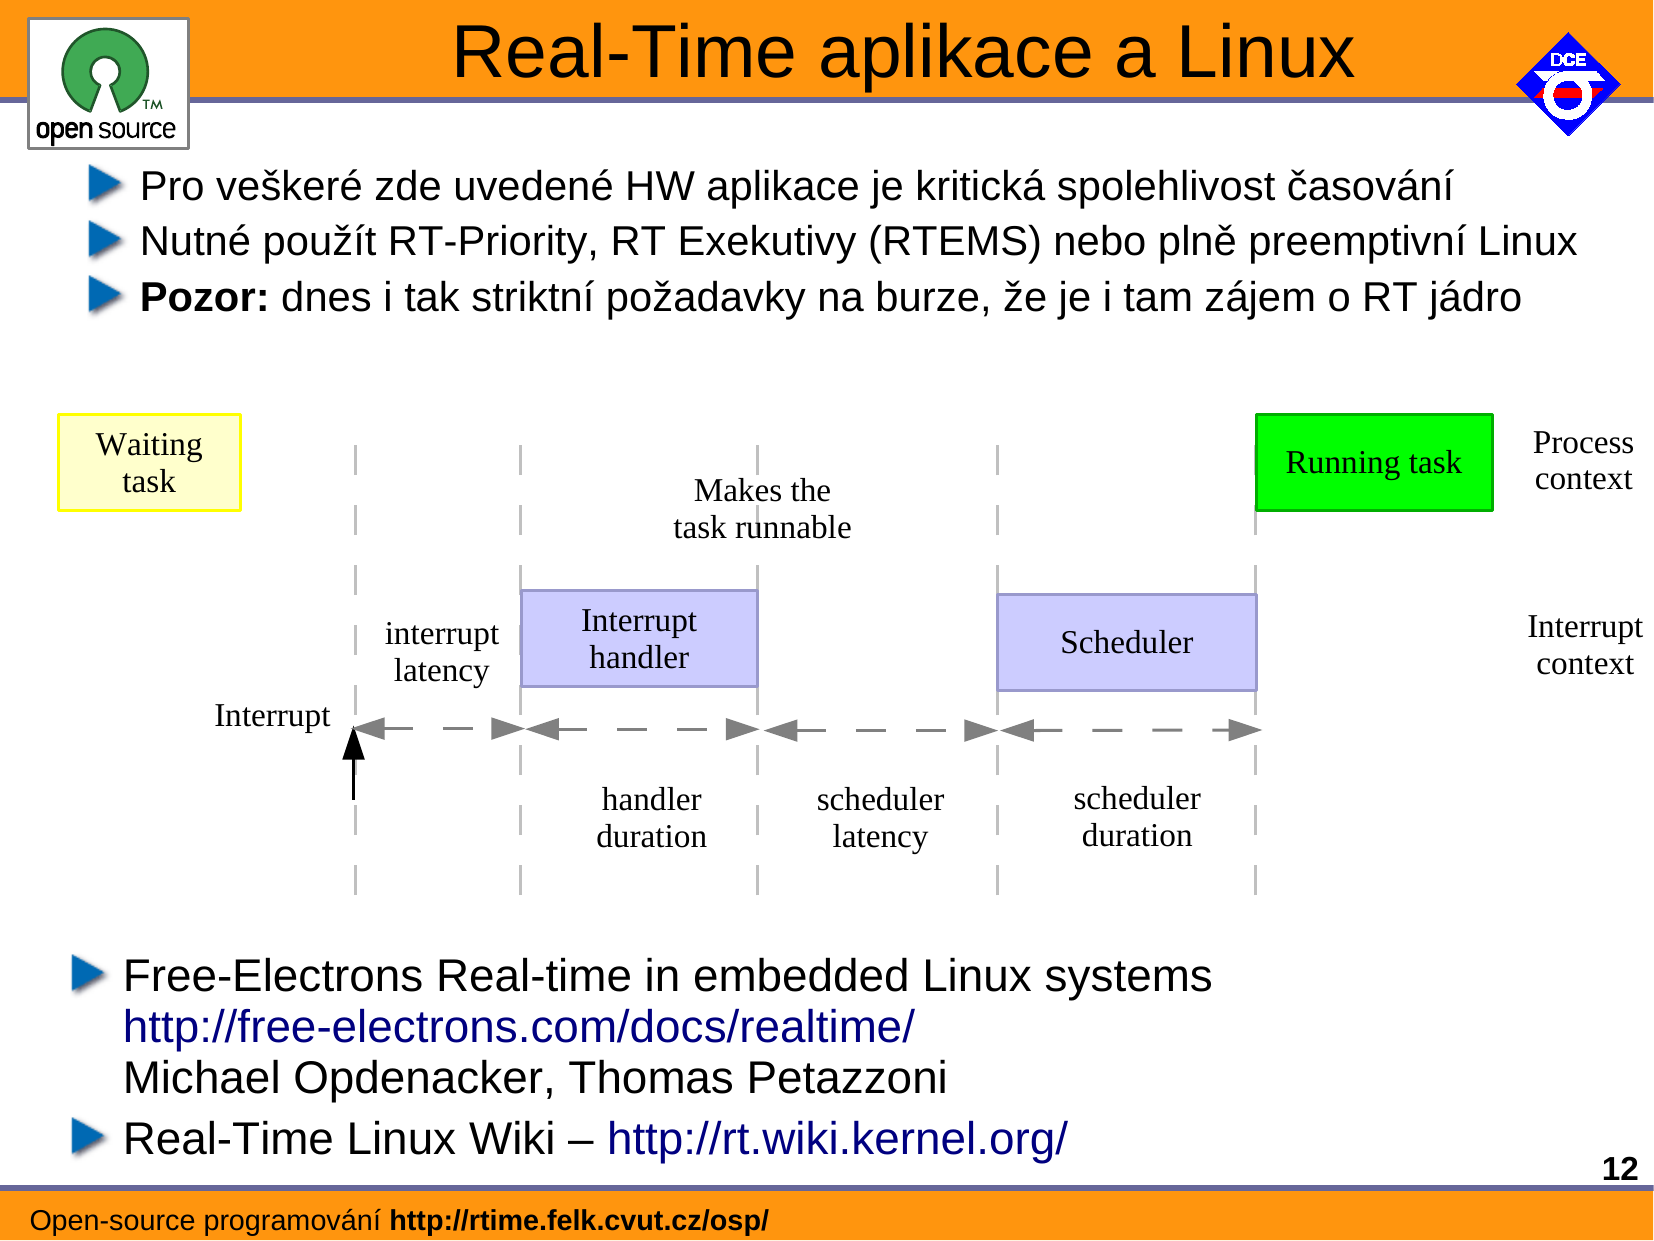

# Real-Time aplikace a Linux
Pro veškeré zde uvedené HW aplikace je kritická spolehlivost časování
Nutné použít RT-Priority, RT Exekutivy (RTEMS) nebo plně preemptivní Linux
Pozor: dnes i tak striktní požadavky na burze, že je i tam zájem o RT jádro
Waiting
task
Running task
Process
context
Makes the
task runnable
Interrupt
handler
Scheduler
Interrupt
context
interrupt
latency
Interrupt
scheduler
duration
handler
duration
scheduler
latency
Free-Electrons Real-time in embedded Linux systems
http://free-electrons.com/docs/realtime/
Michael Opdenacker, Thomas Petazzoni
Real-Time Linux Wiki – http://rt.wiki.kernel.org/